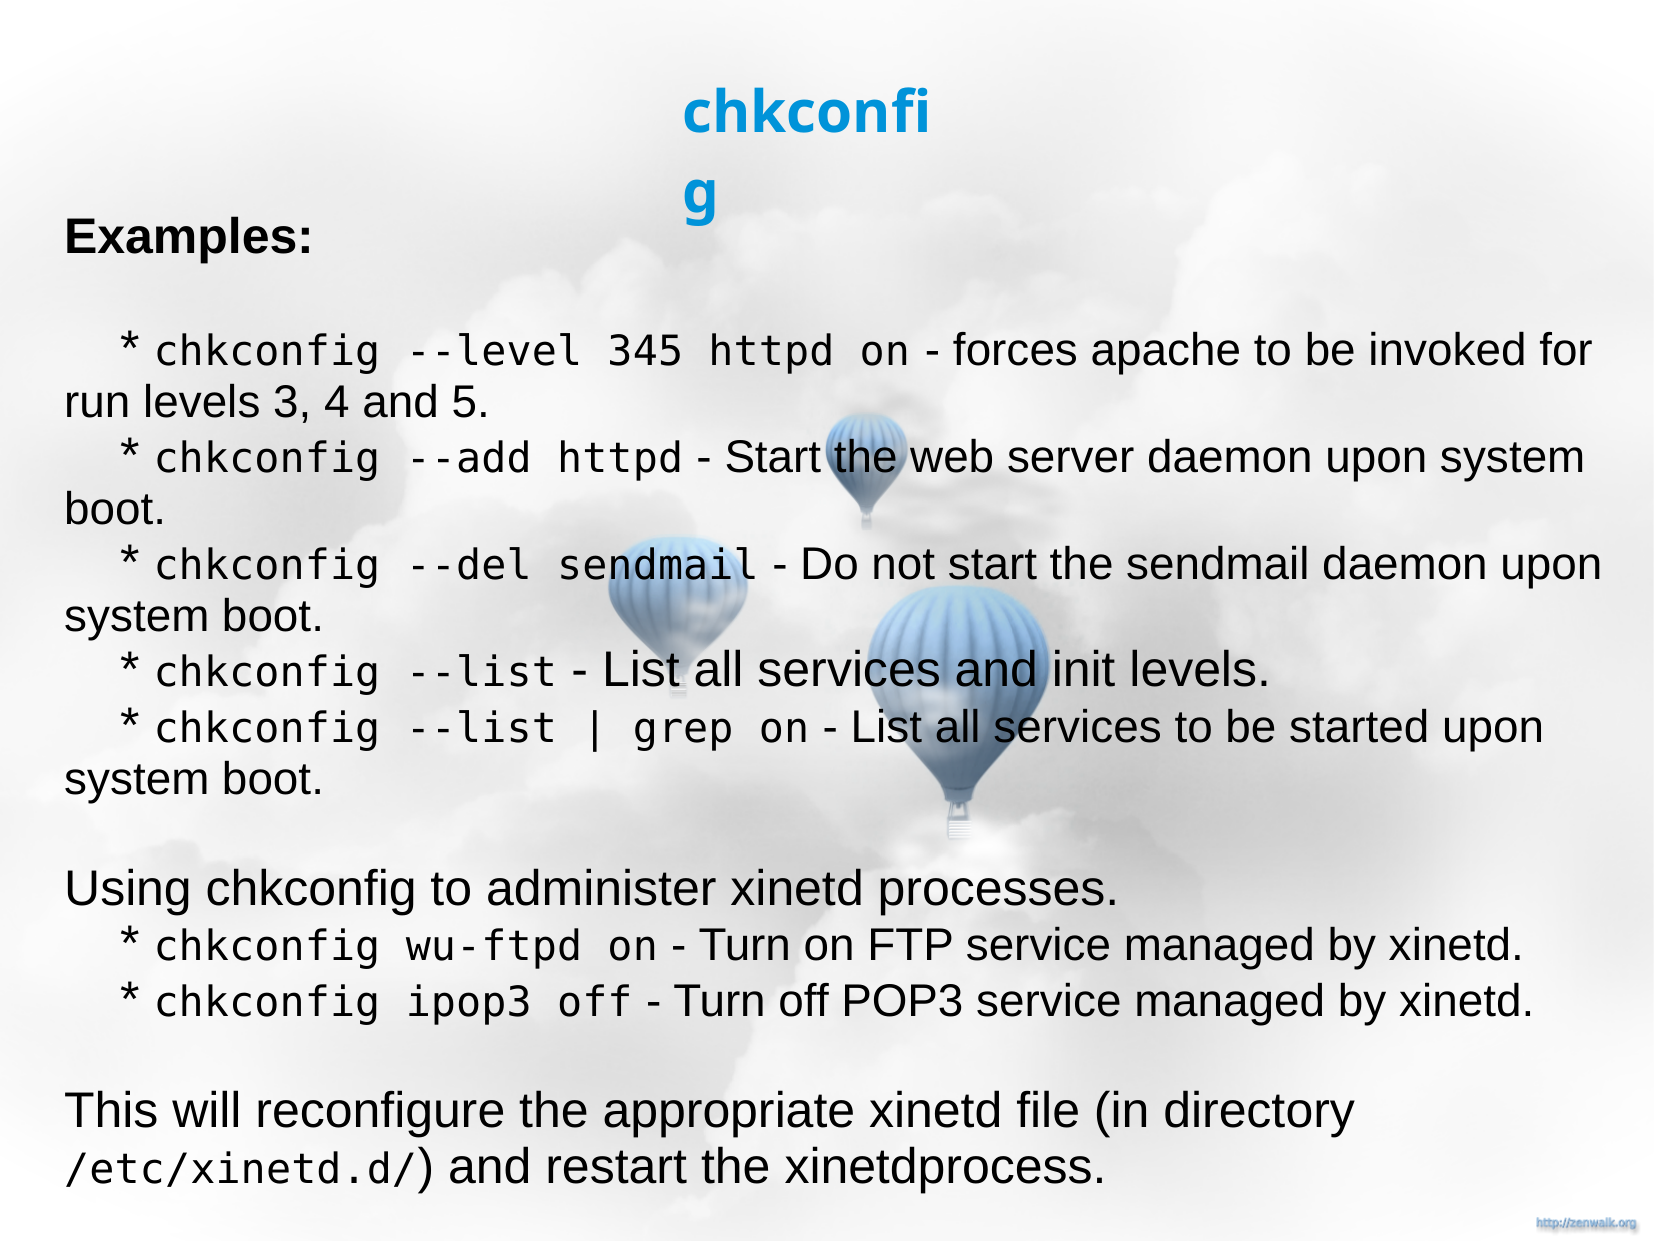

chkconfig
Examples:
 * chkconfig --level 345 httpd on - forces apache to be invoked for run levels 3, 4 and 5.
 * chkconfig --add httpd - Start the web server daemon upon system boot.
 * chkconfig --del sendmail - Do not start the sendmail daemon upon system boot.
 * chkconfig --list - List all services and init levels.
 * chkconfig --list | grep on - List all services to be started upon system boot.
Using chkconfig to administer xinetd processes.
 * chkconfig wu-ftpd on - Turn on FTP service managed by xinetd.
 * chkconfig ipop3 off - Turn off POP3 service managed by xinetd.
This will reconfigure the appropriate xinetd file (in directory /etc/xinetd.d/) and restart the xinetdprocess.